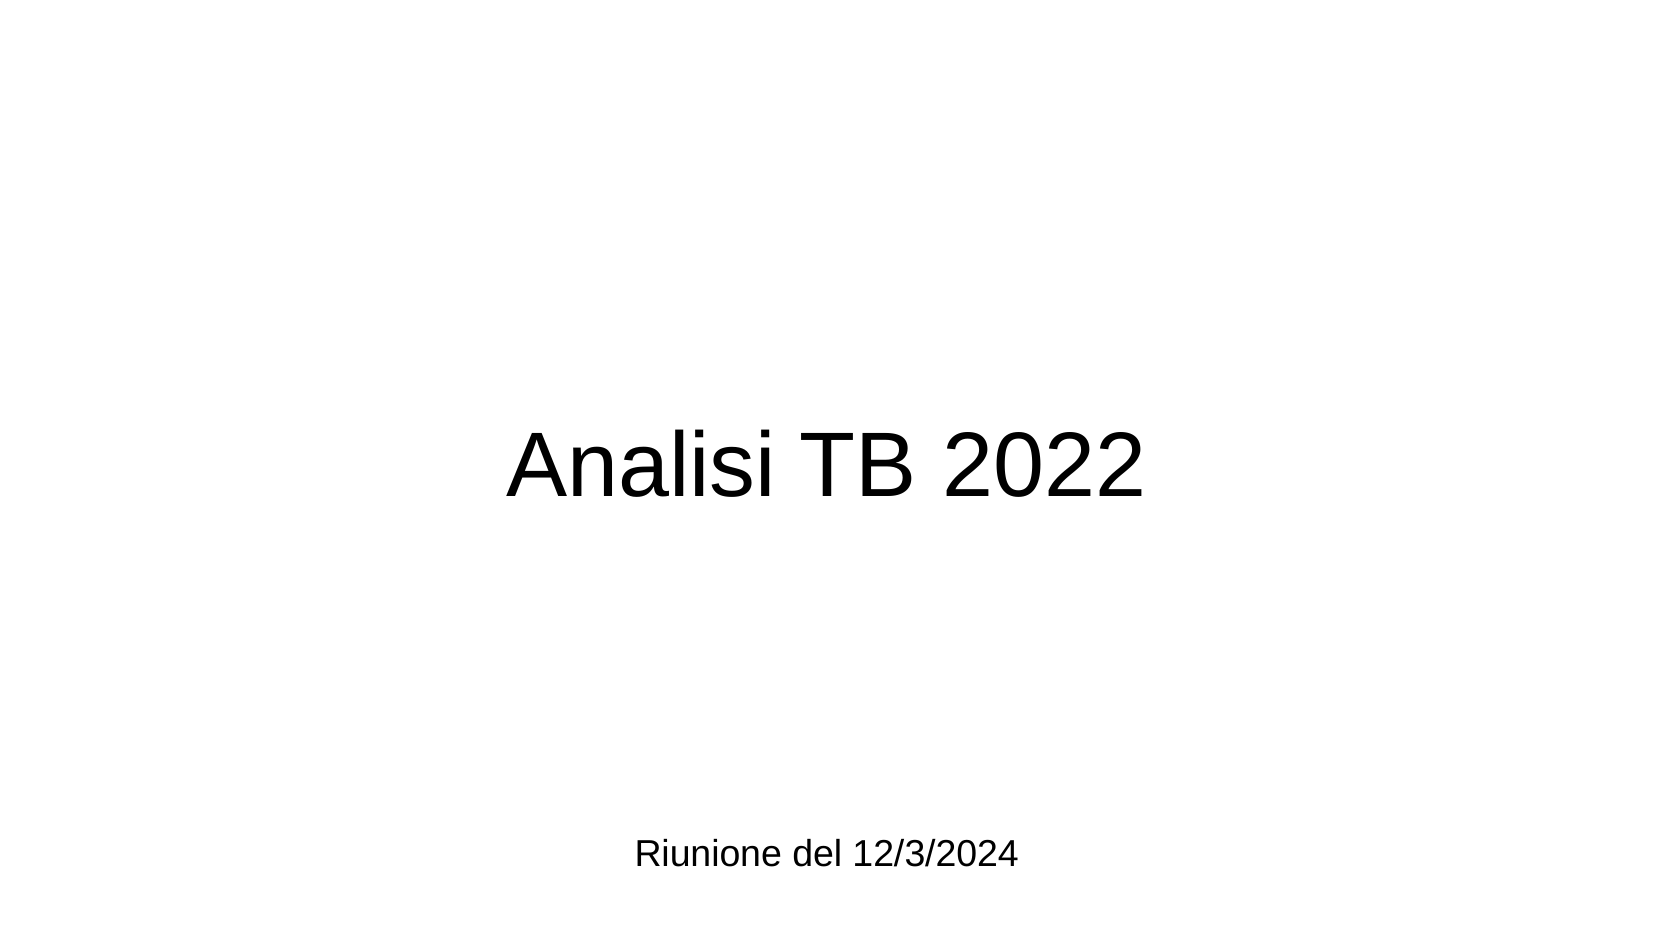

# Analisi TB 2022
Riunione del 12/3/2024